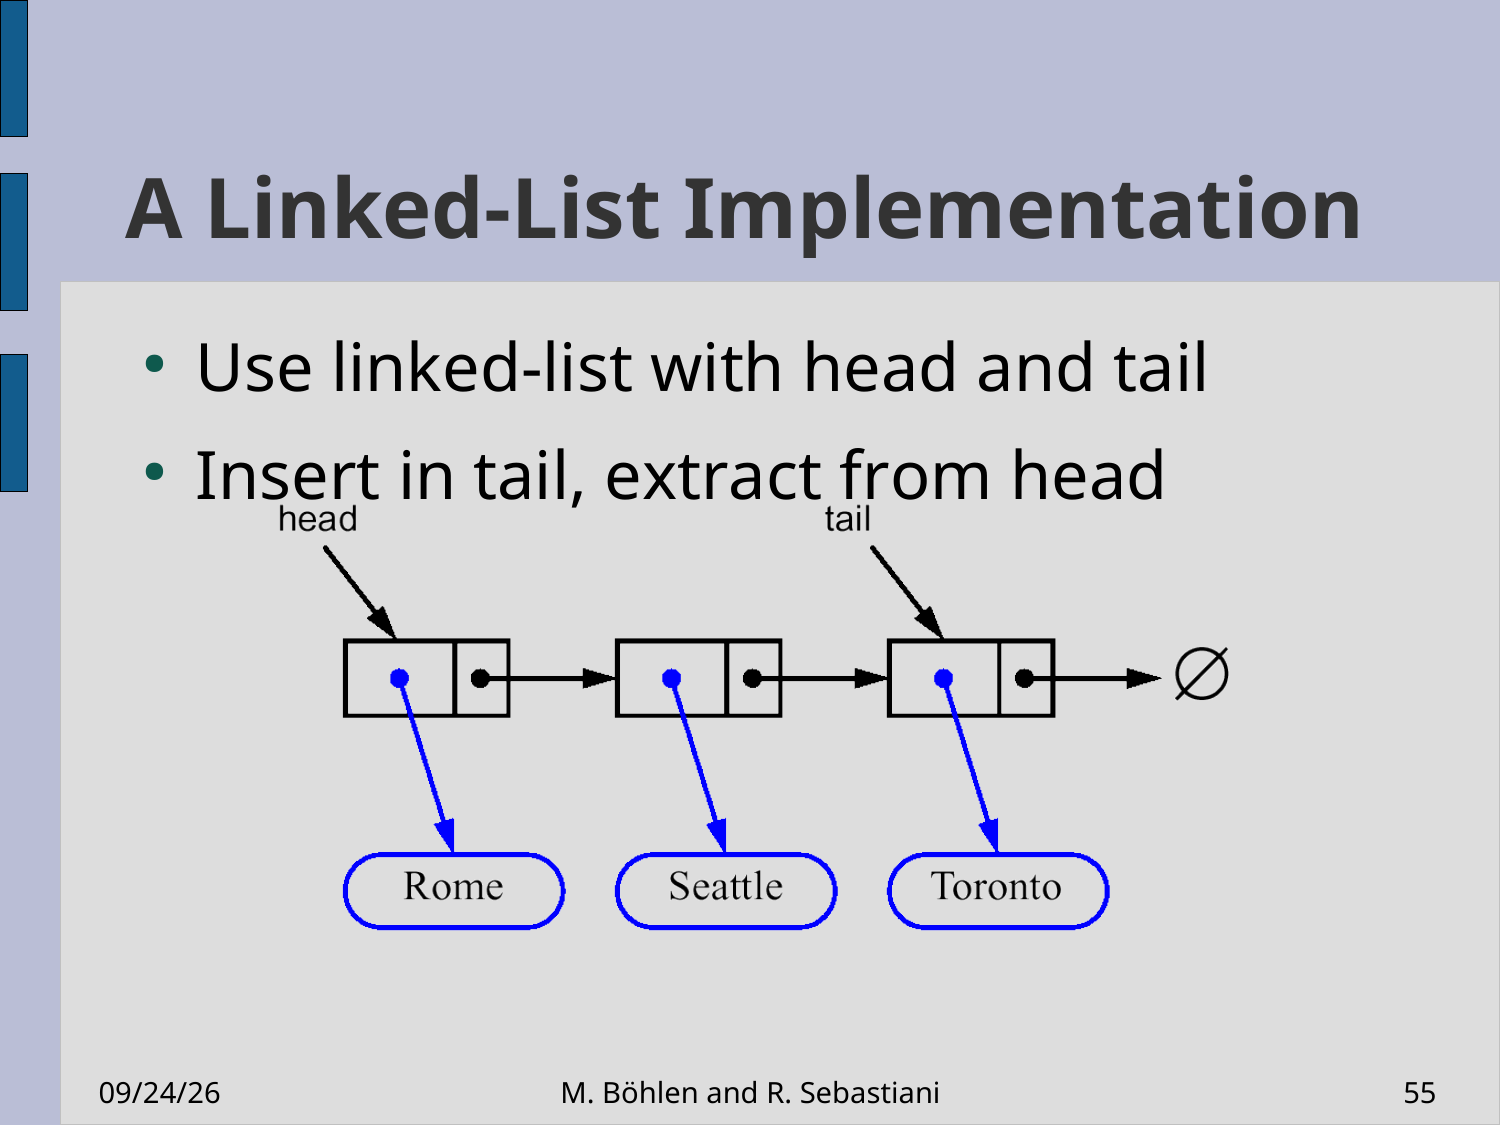

A Linked-List Implementation
# Use linked-list with head and tail
Insert in tail, extract from head
M. Böhlen and R. Sebastiani
55